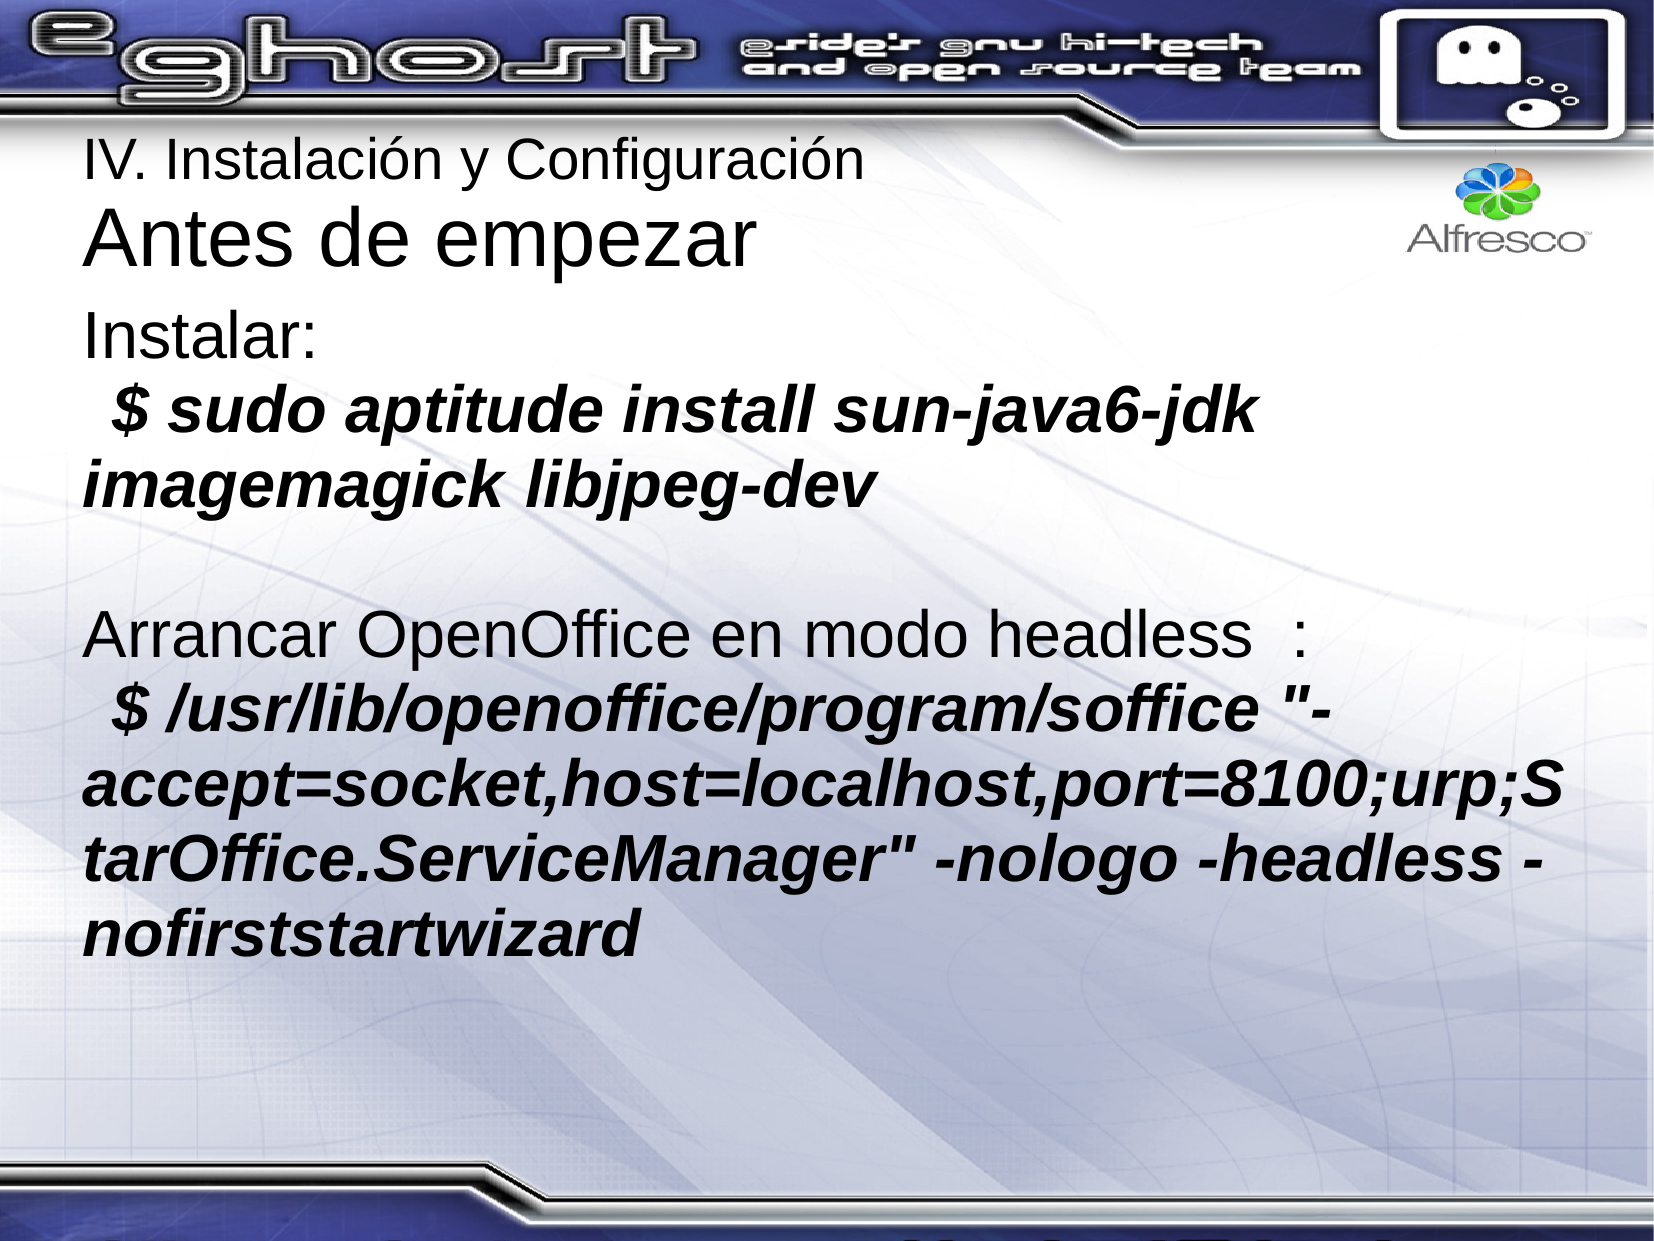

# IV. Instalación y Configuración Antes de empezar
Instalar:
	$ sudo aptitude install sun-java6-jdk imagemagick	libjpeg-dev
Arrancar OpenOffice en modo headless :
	$ /usr/lib/openoffice/program/soffice "-accept=socket,host=localhost,port=8100;urp;StarOffice.ServiceManager" -nologo -headless -nofirststartwizard